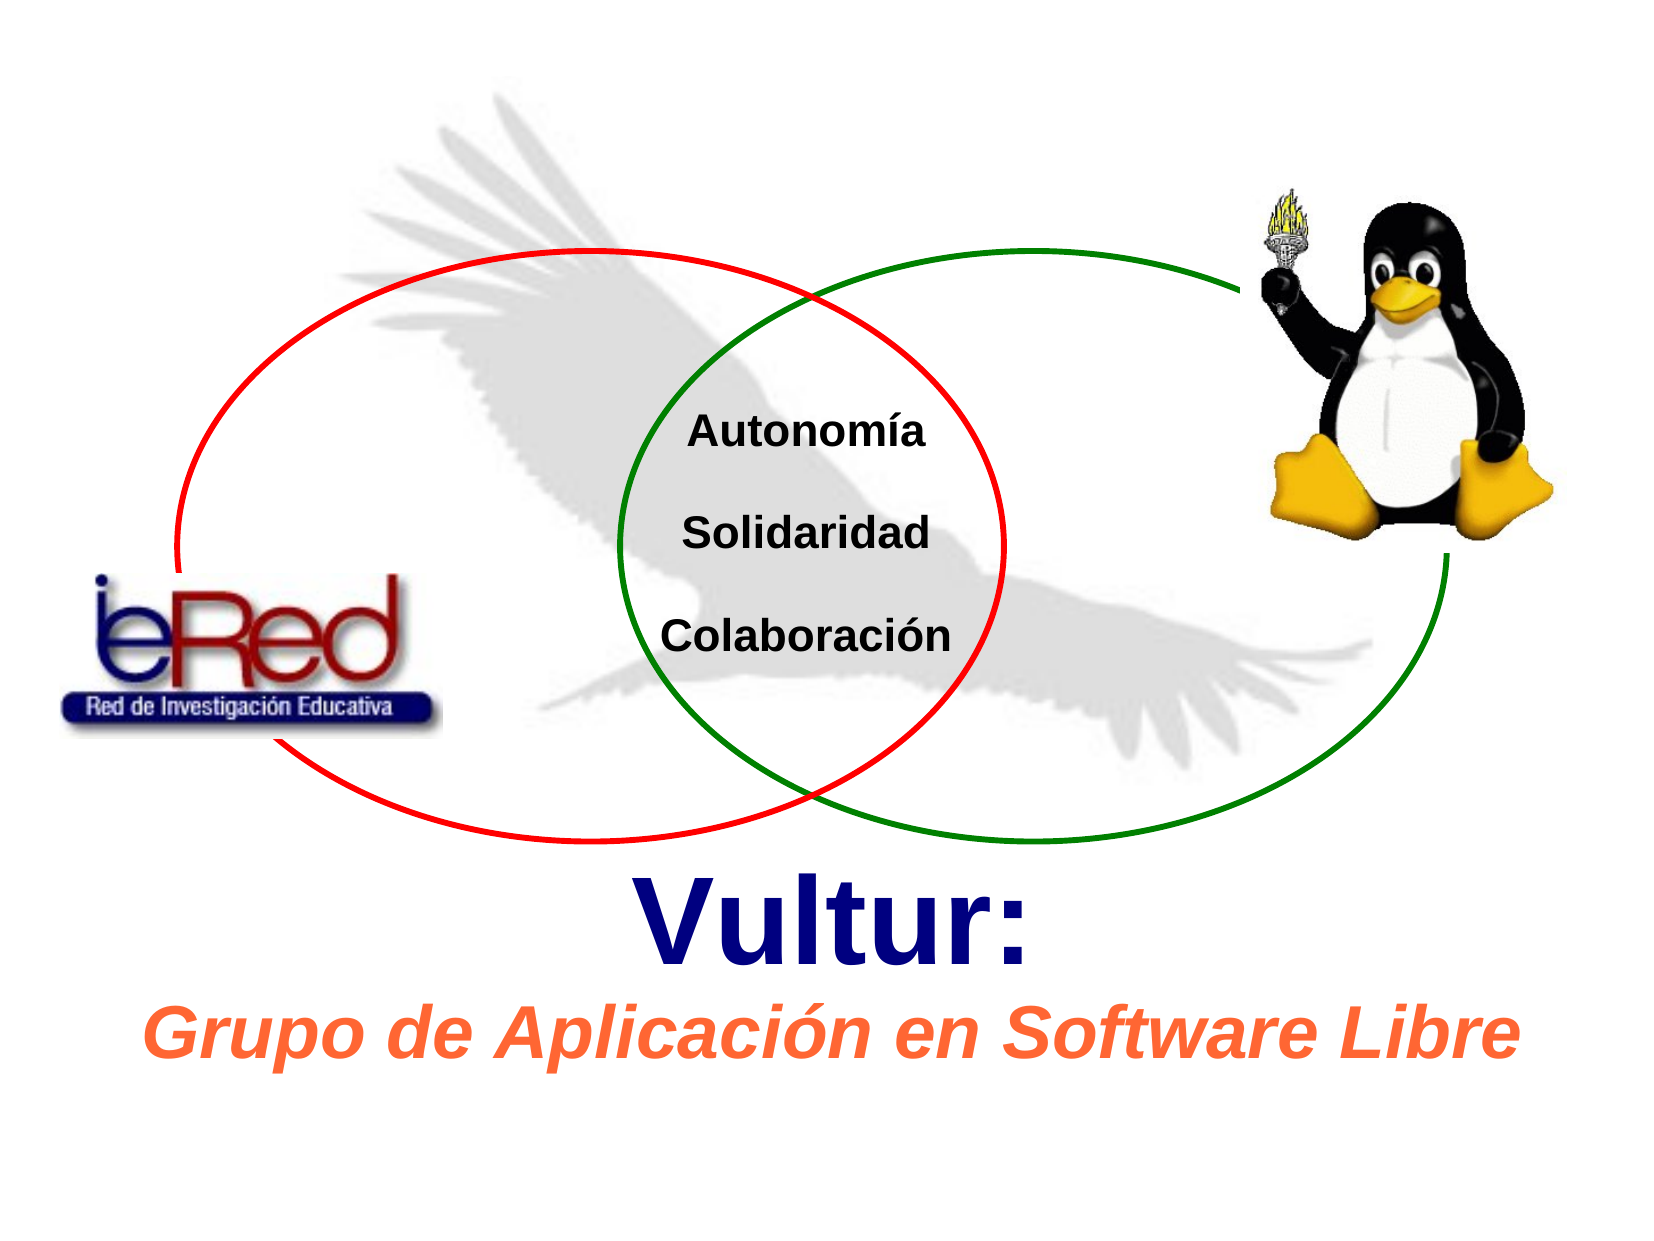

Autonomía
Solidaridad
Colaboración
# Vultur: Grupo de Aplicación en Software Libre